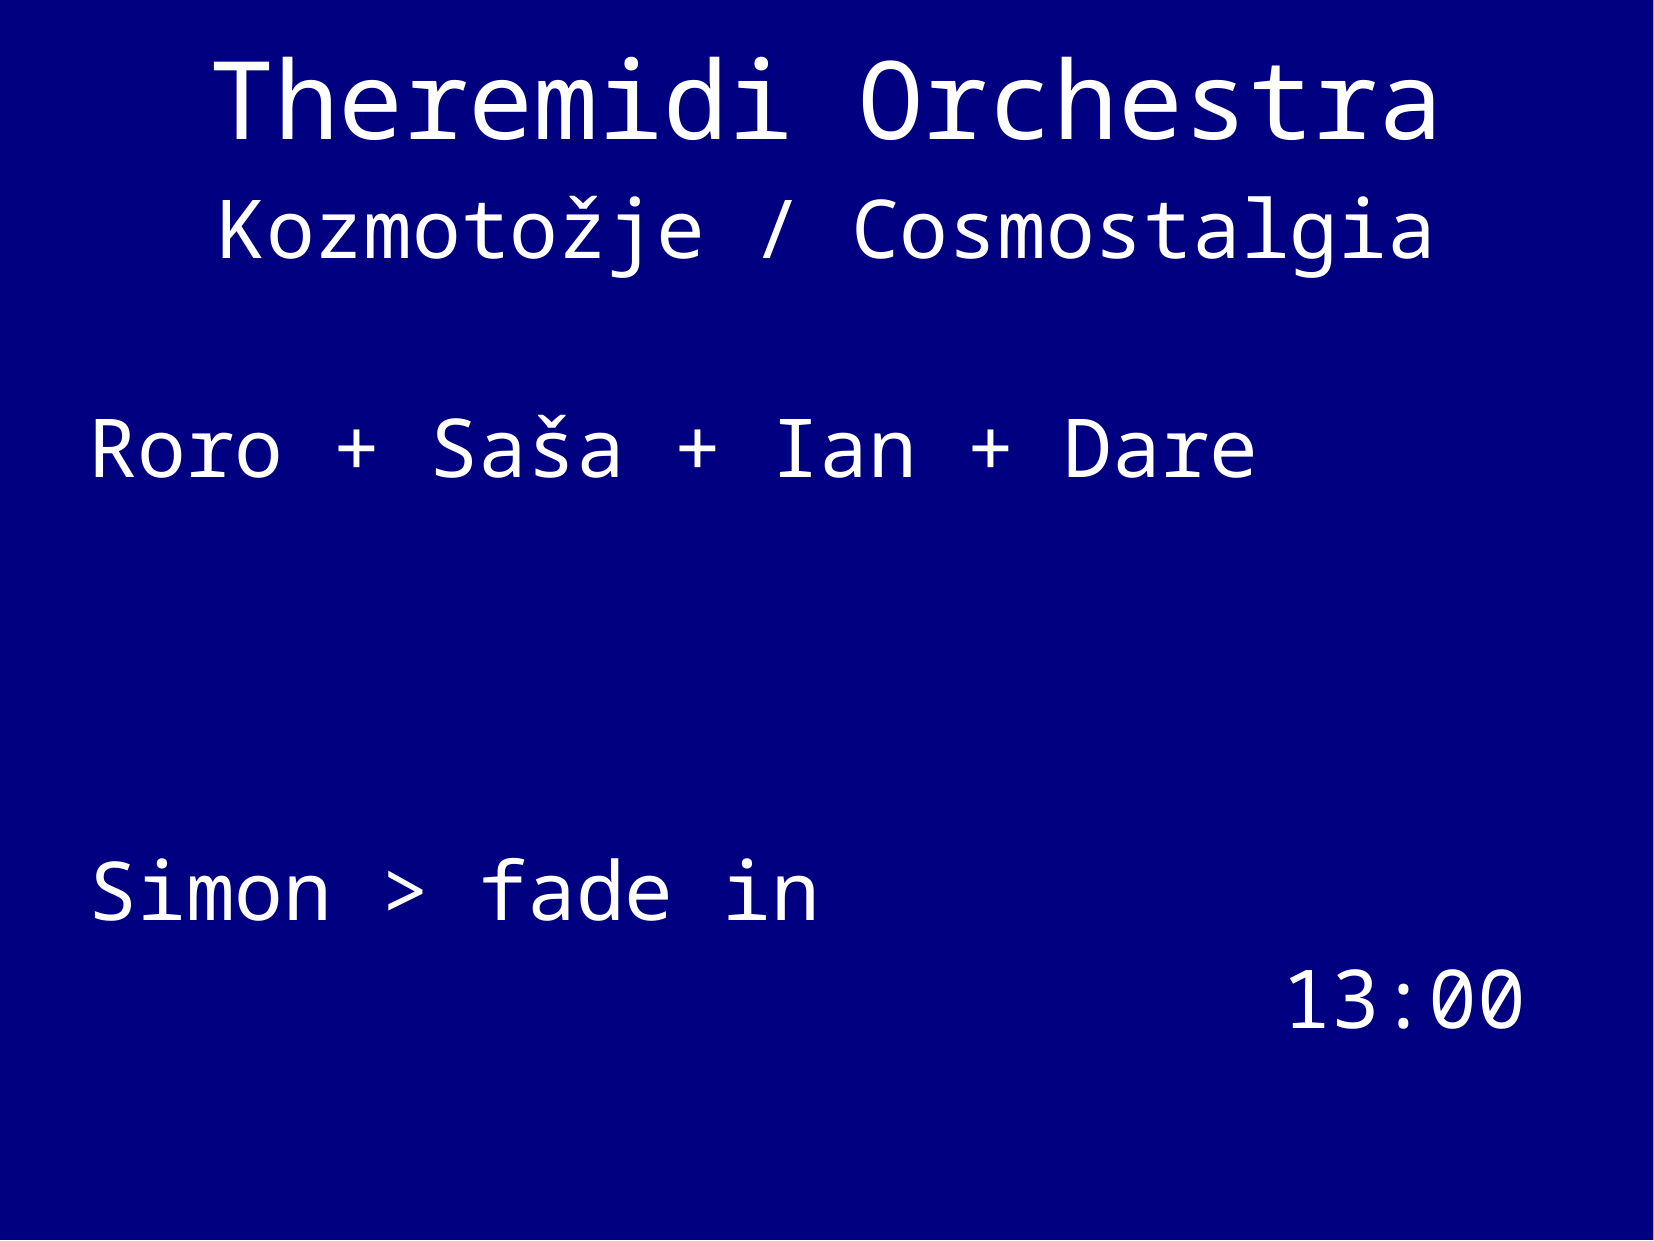

# Theremidi Orchestra Kozmotožje / Cosmostalgia
Roro + Saša + Ian + Dare
Simon > fade in
13:00